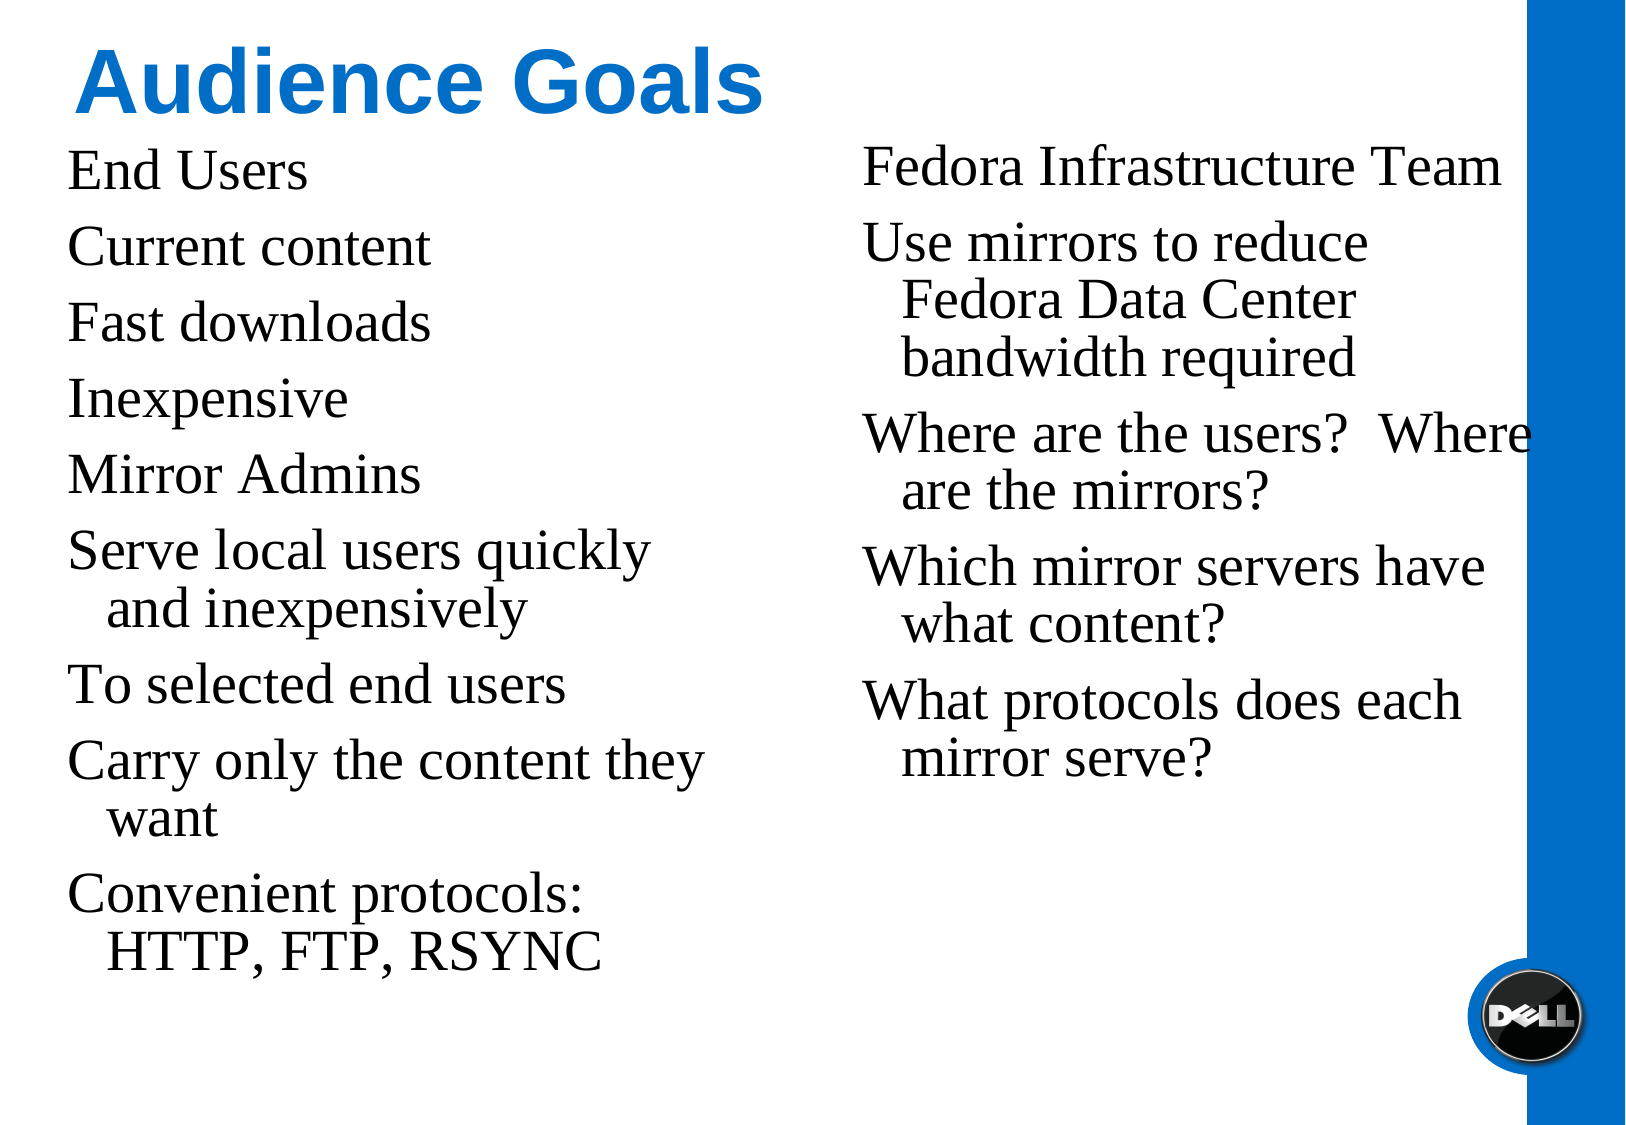

# Audience Goals
Fedora Infrastructure Team
Use mirrors to reduce Fedora Data Center bandwidth required
Where are the users? Where are the mirrors?
Which mirror servers have what content?
What protocols does each mirror serve?
End Users
Current content
Fast downloads
Inexpensive
Mirror Admins
Serve local users quickly and inexpensively
To selected end users
Carry only the content they want
Convenient protocols: HTTP, FTP, RSYNC